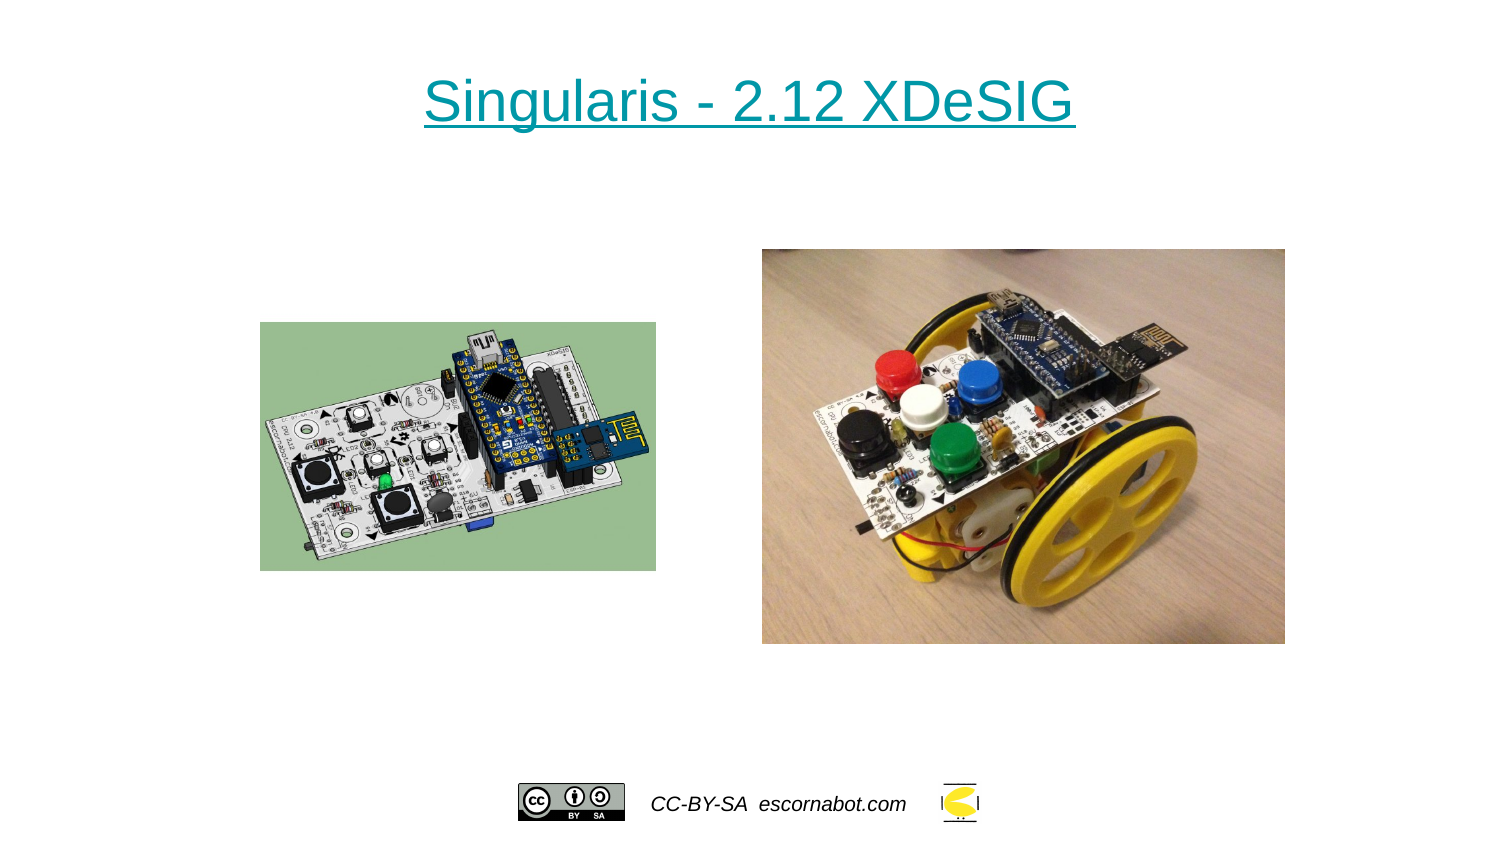

# Singularis - 2.12 XDeSIG
CC-BY-SA escornabot.com